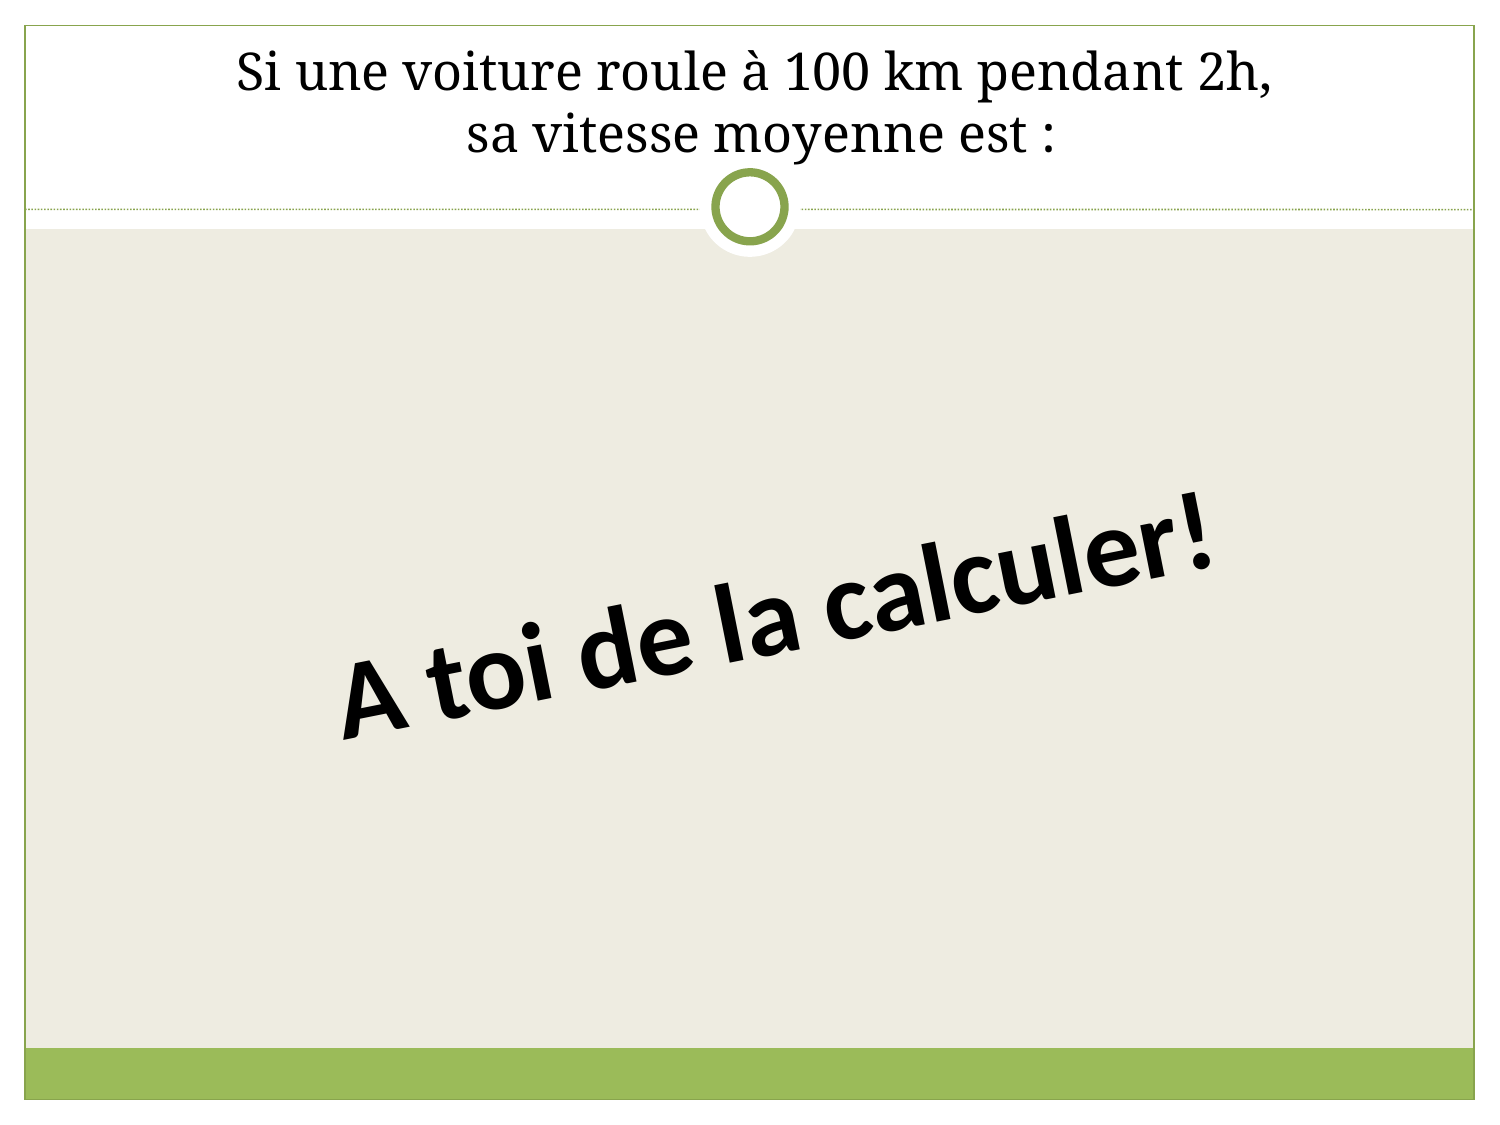

Si une voiture roule à 100 km pendant 2h,
sa vitesse moyenne est :
A toi de la calculer!